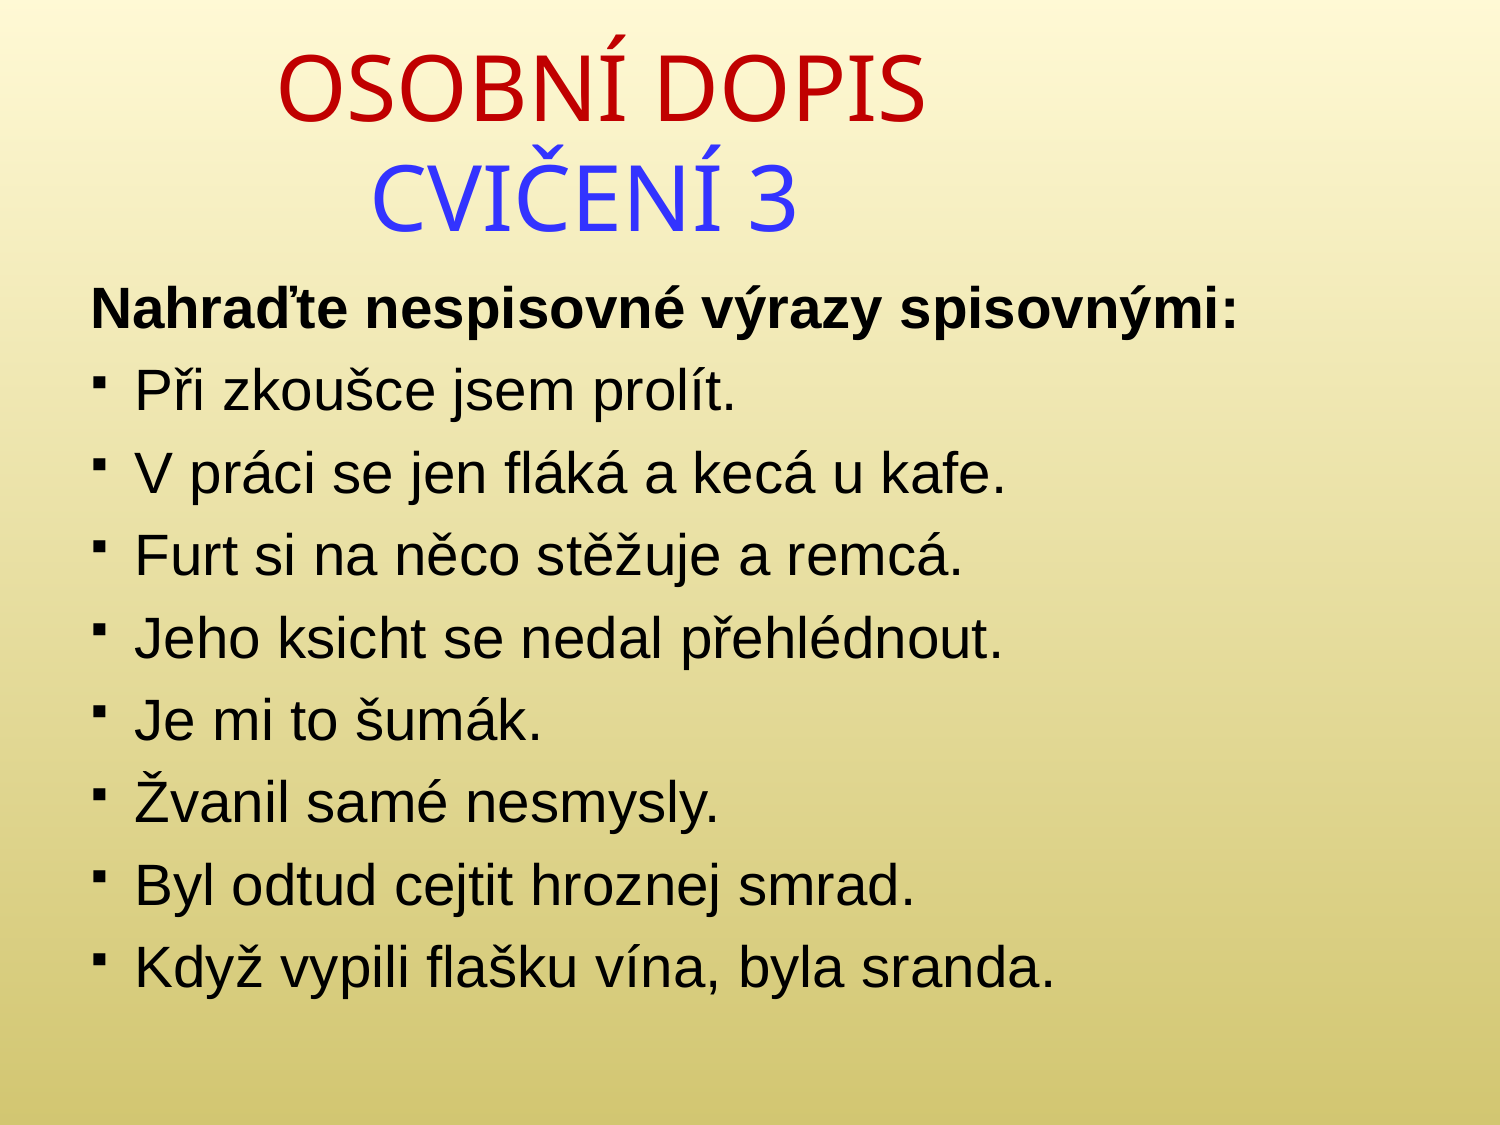

# OSOBNÍ DOPIS CVIČENÍ 3
Nahraďte nespisovné výrazy spisovnými:
Při zkoušce jsem prolít.
V práci se jen fláká a kecá u kafe.
Furt si na něco stěžuje a remcá.
Jeho ksicht se nedal přehlédnout.
Je mi to šumák.
Žvanil samé nesmysly.
Byl odtud cejtit hroznej smrad.
Když vypili flašku vína, byla sranda.